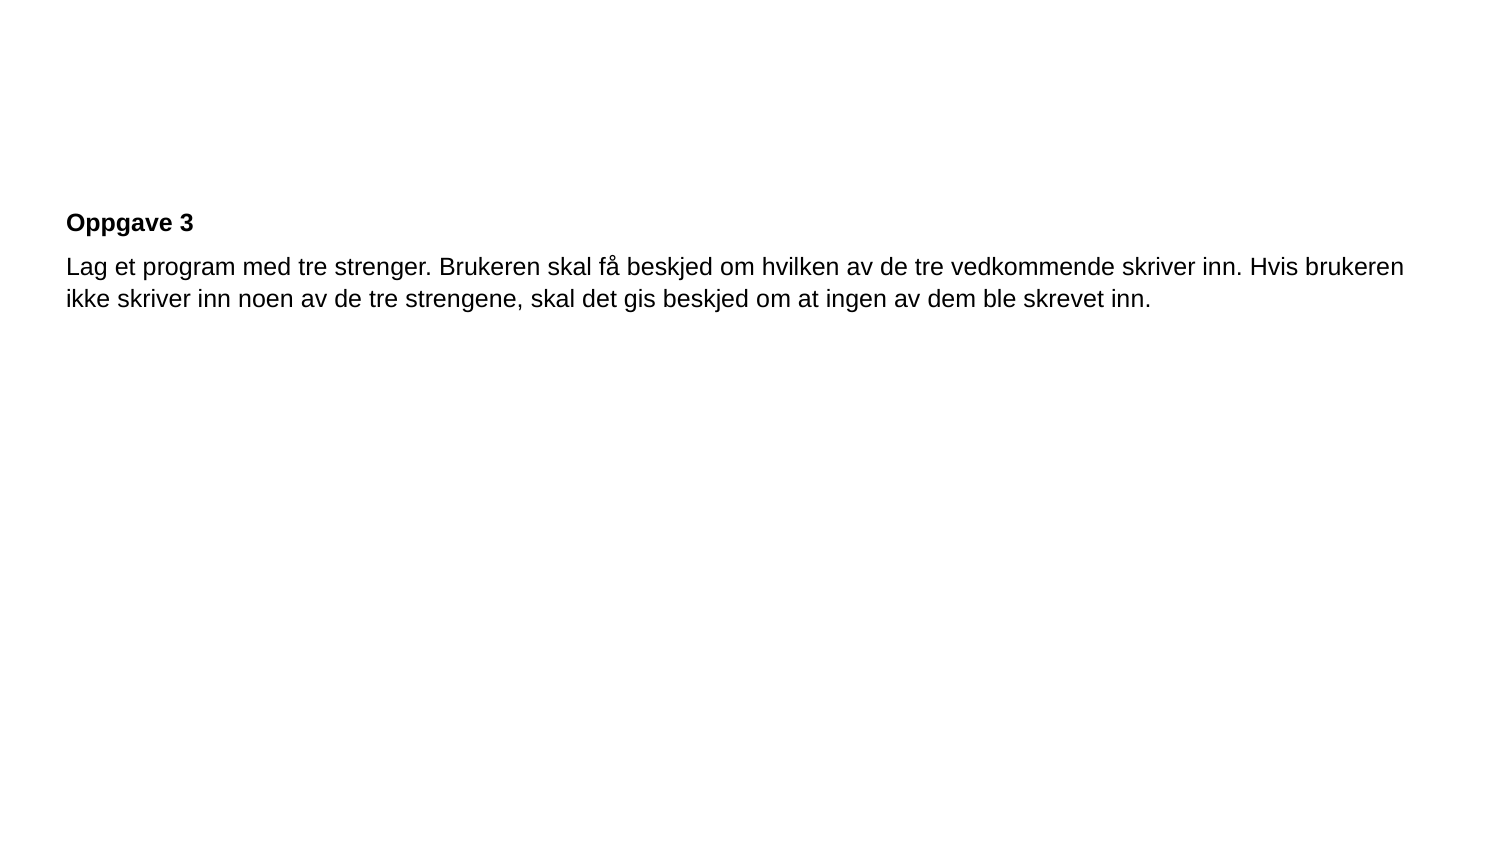

#
Oppgave 3
Lag et program med tre strenger. Brukeren skal få beskjed om hvilken av de tre vedkommende skriver inn. Hvis brukeren ikke skriver inn noen av de tre strengene, skal det gis beskjed om at ingen av dem ble skrevet inn.